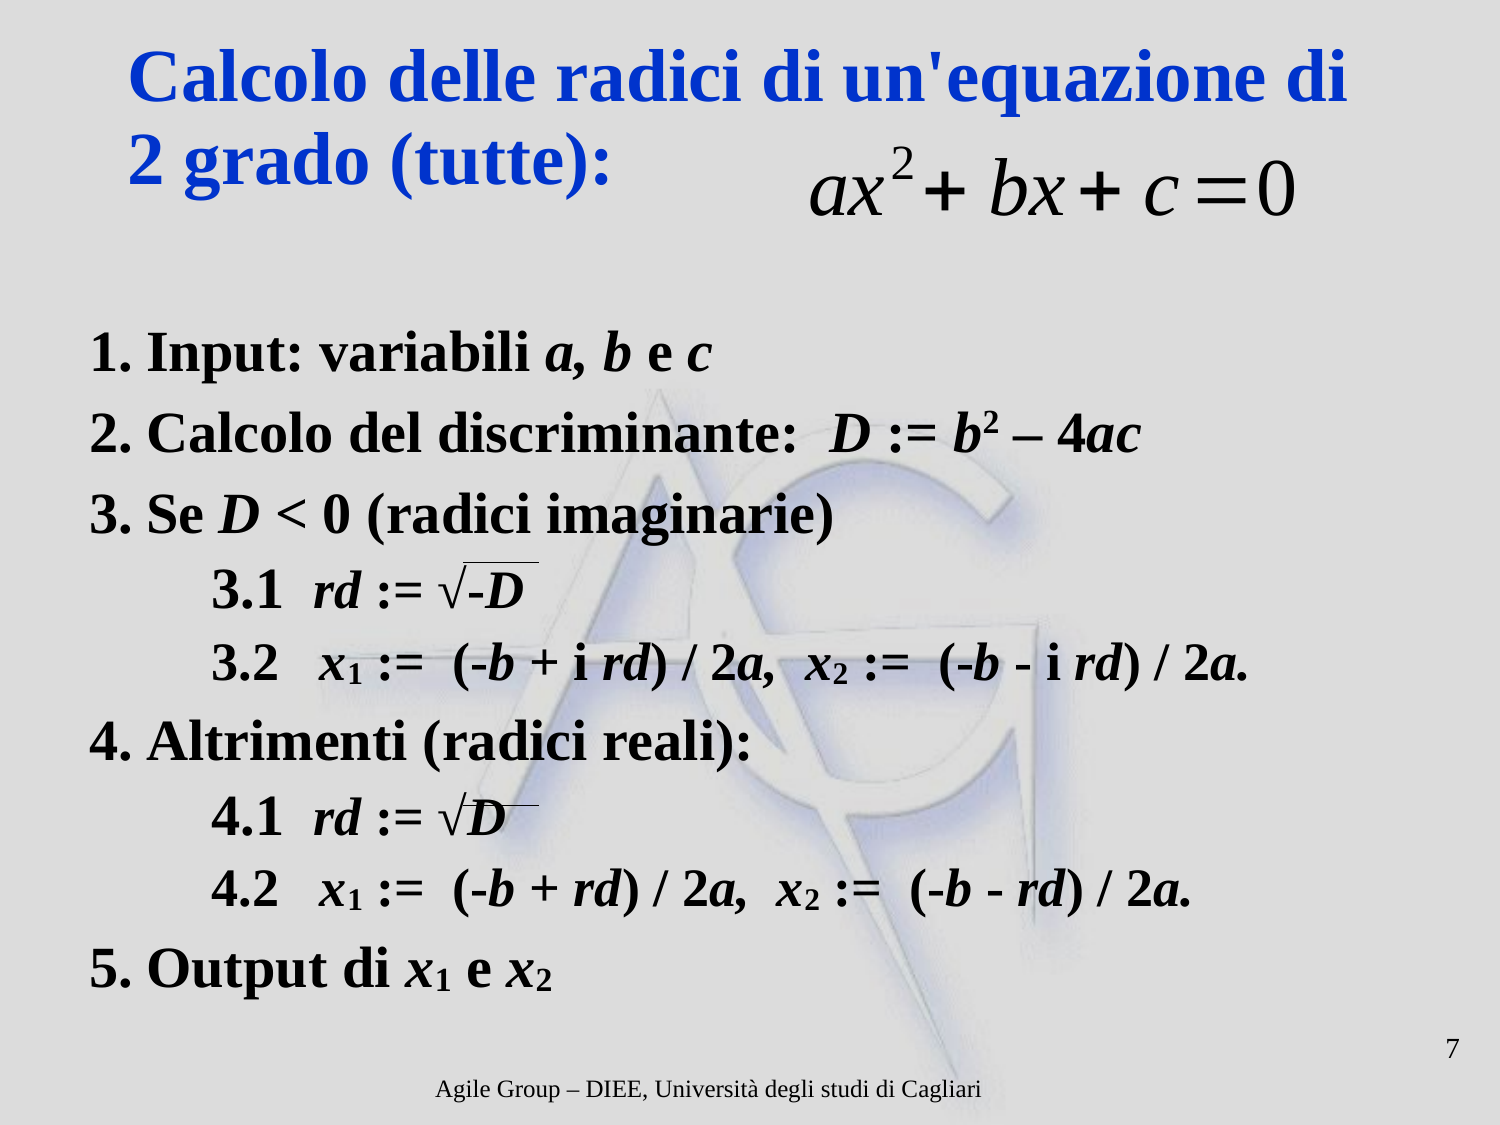

# Calcolo delle radici di un'equazione di 2 grado (tutte):
Input: variabili a, b e c
Calcolo del discriminante: D := b2 – 4ac
Se D < 0 (radici imaginarie)
3.1 rd := √-D
3.2 x1 := (-b + i rd) / 2a, x2 := (-b - i rd) / 2a.
Altrimenti (radici reali):
4.1 rd := √D
4.2 x1 := (-b + rd) / 2a, x2 := (-b - rd) / 2a.
Output di x1 e x2
7